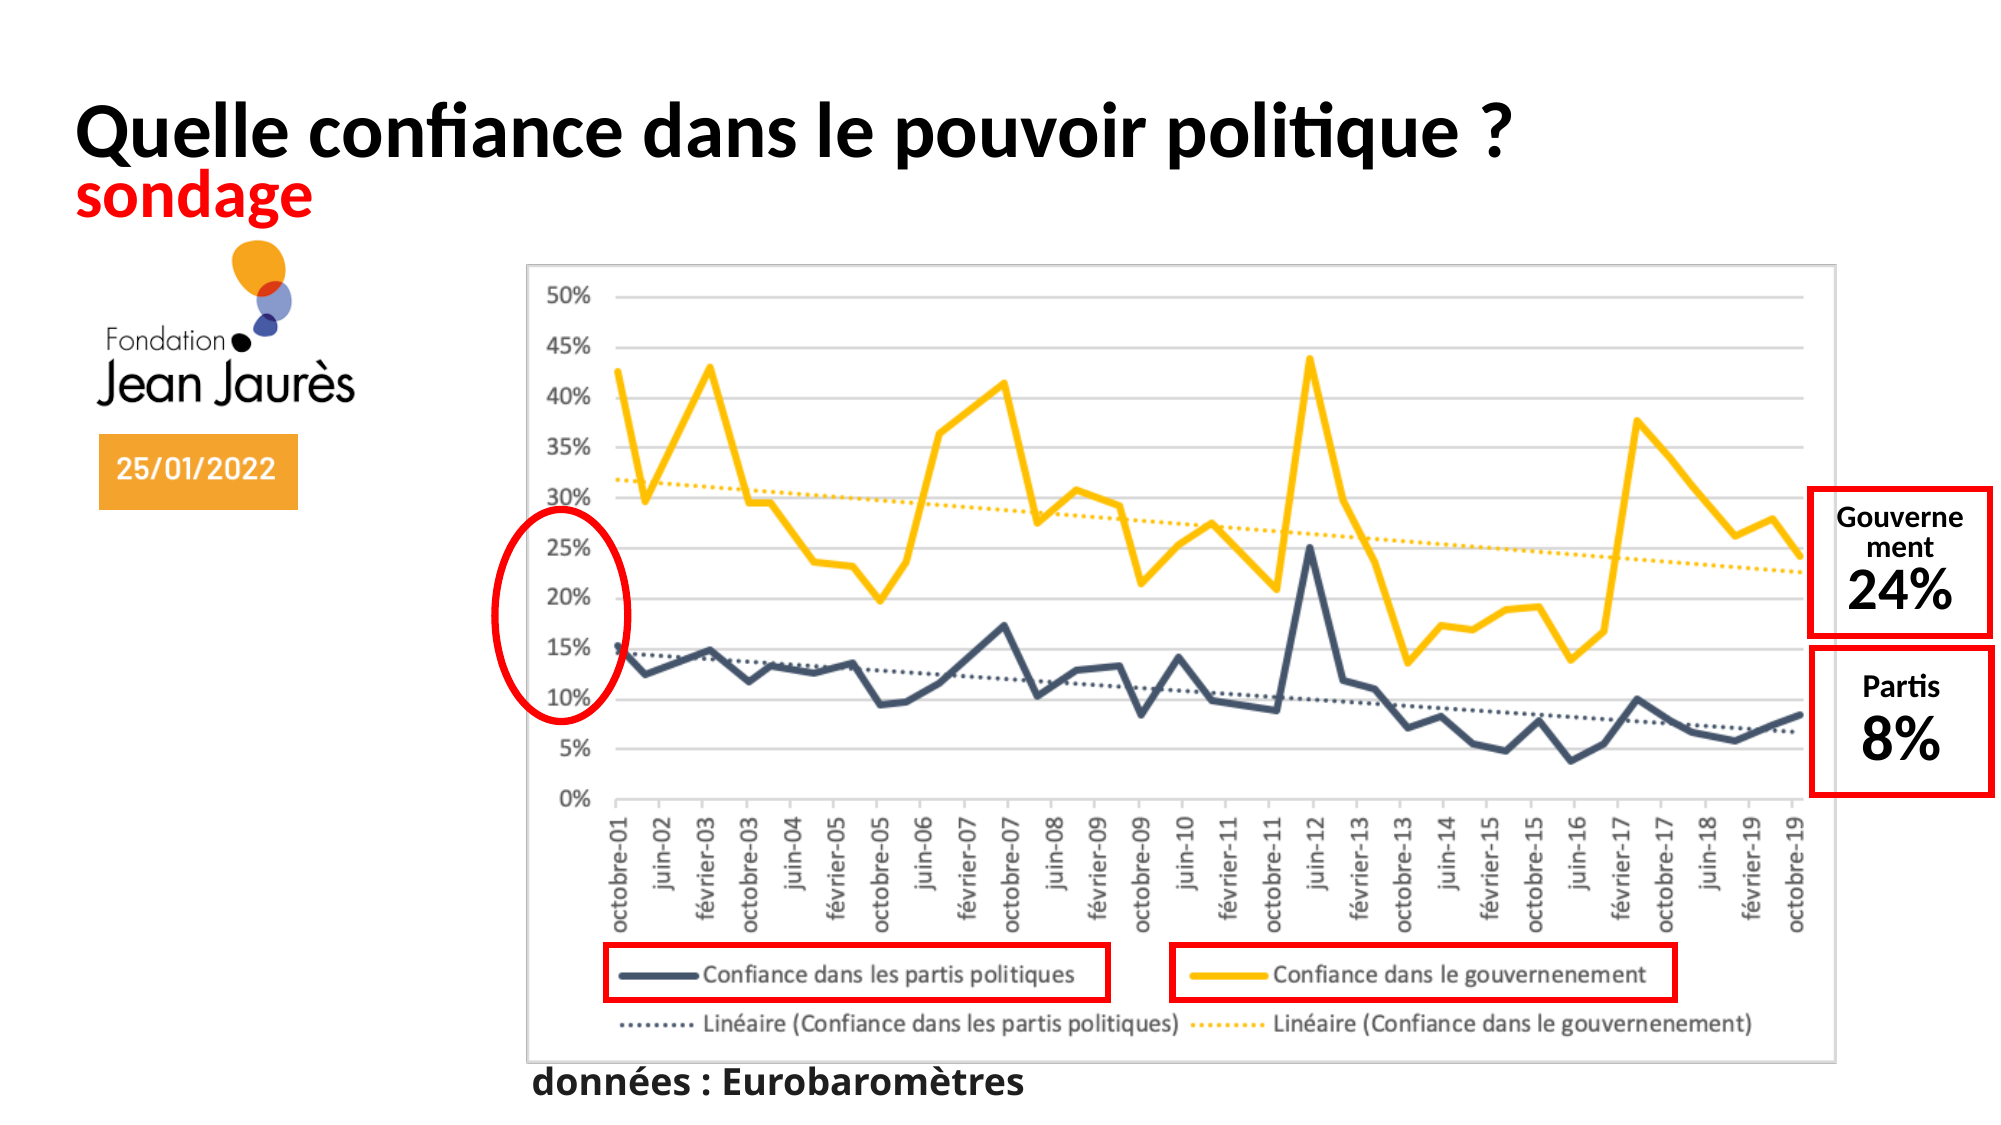

Quelle confiance dans le pouvoir politique ?
sondage
Gouvernement
24%
Partis
8%
données : Eurobaromètres